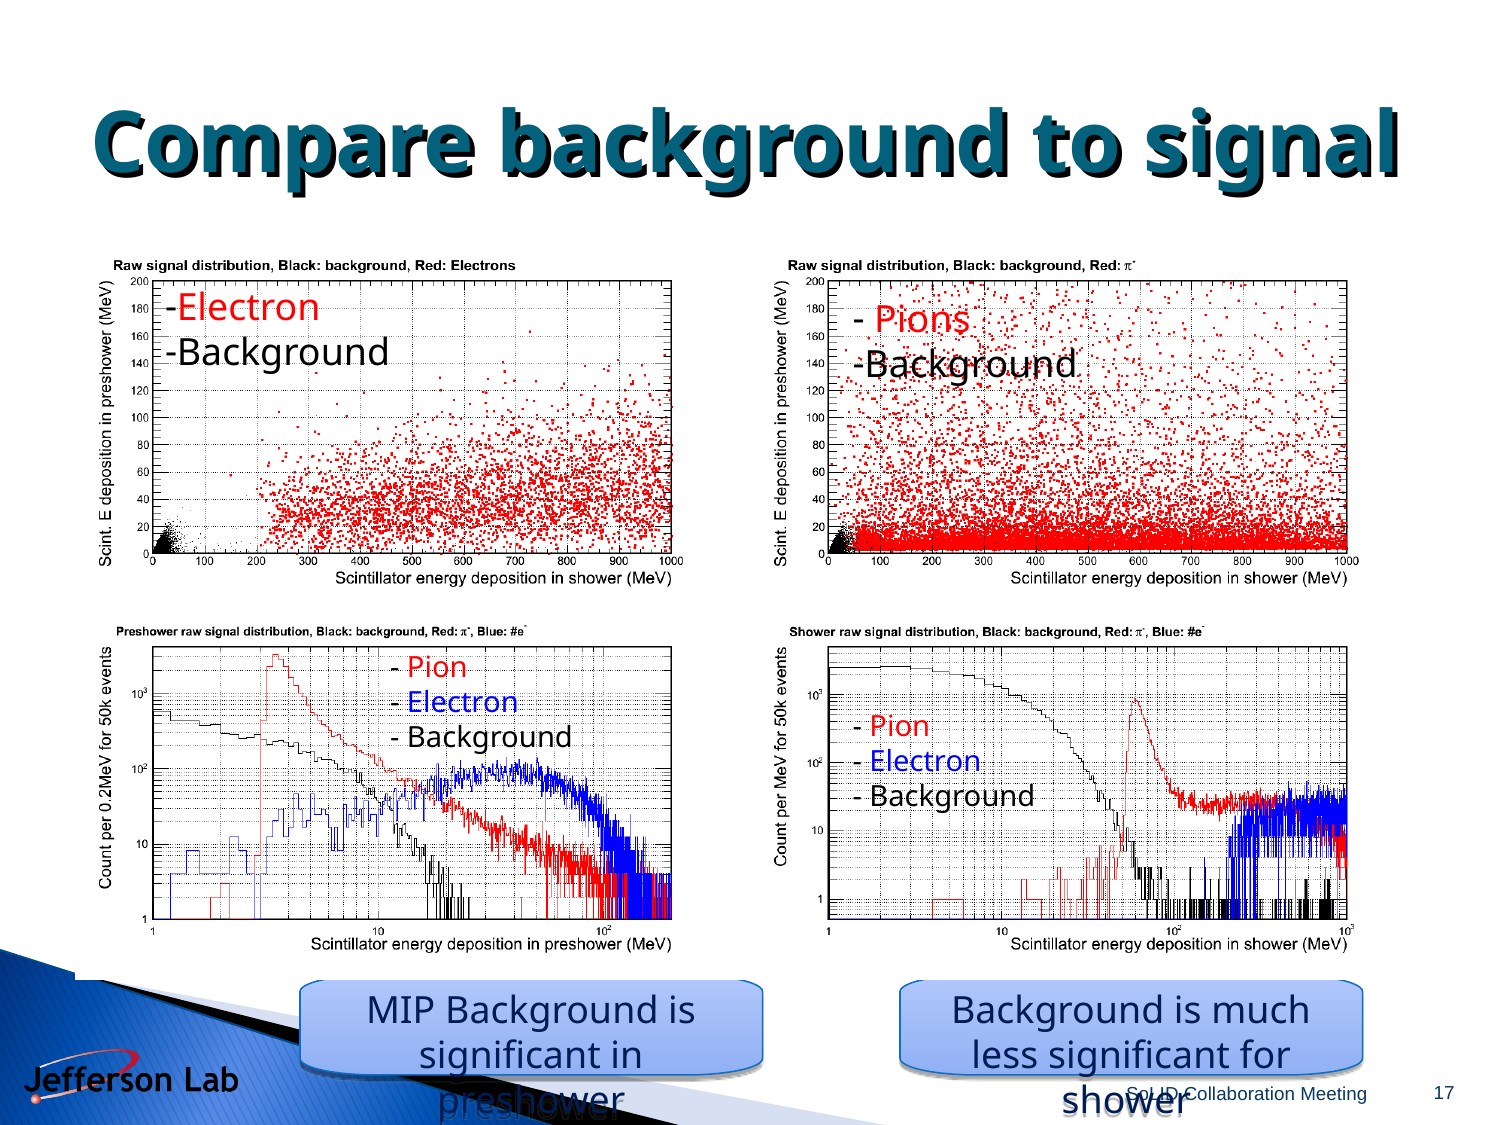

# Compare background to signal
Electron
Background
 Pions
Background
 Pion
 Electron
 Background
 Pion
 Electron
 Background
MIP Background is significant in preshower
Background is much less significant for shower
SoLID Collaboration Meeting
16